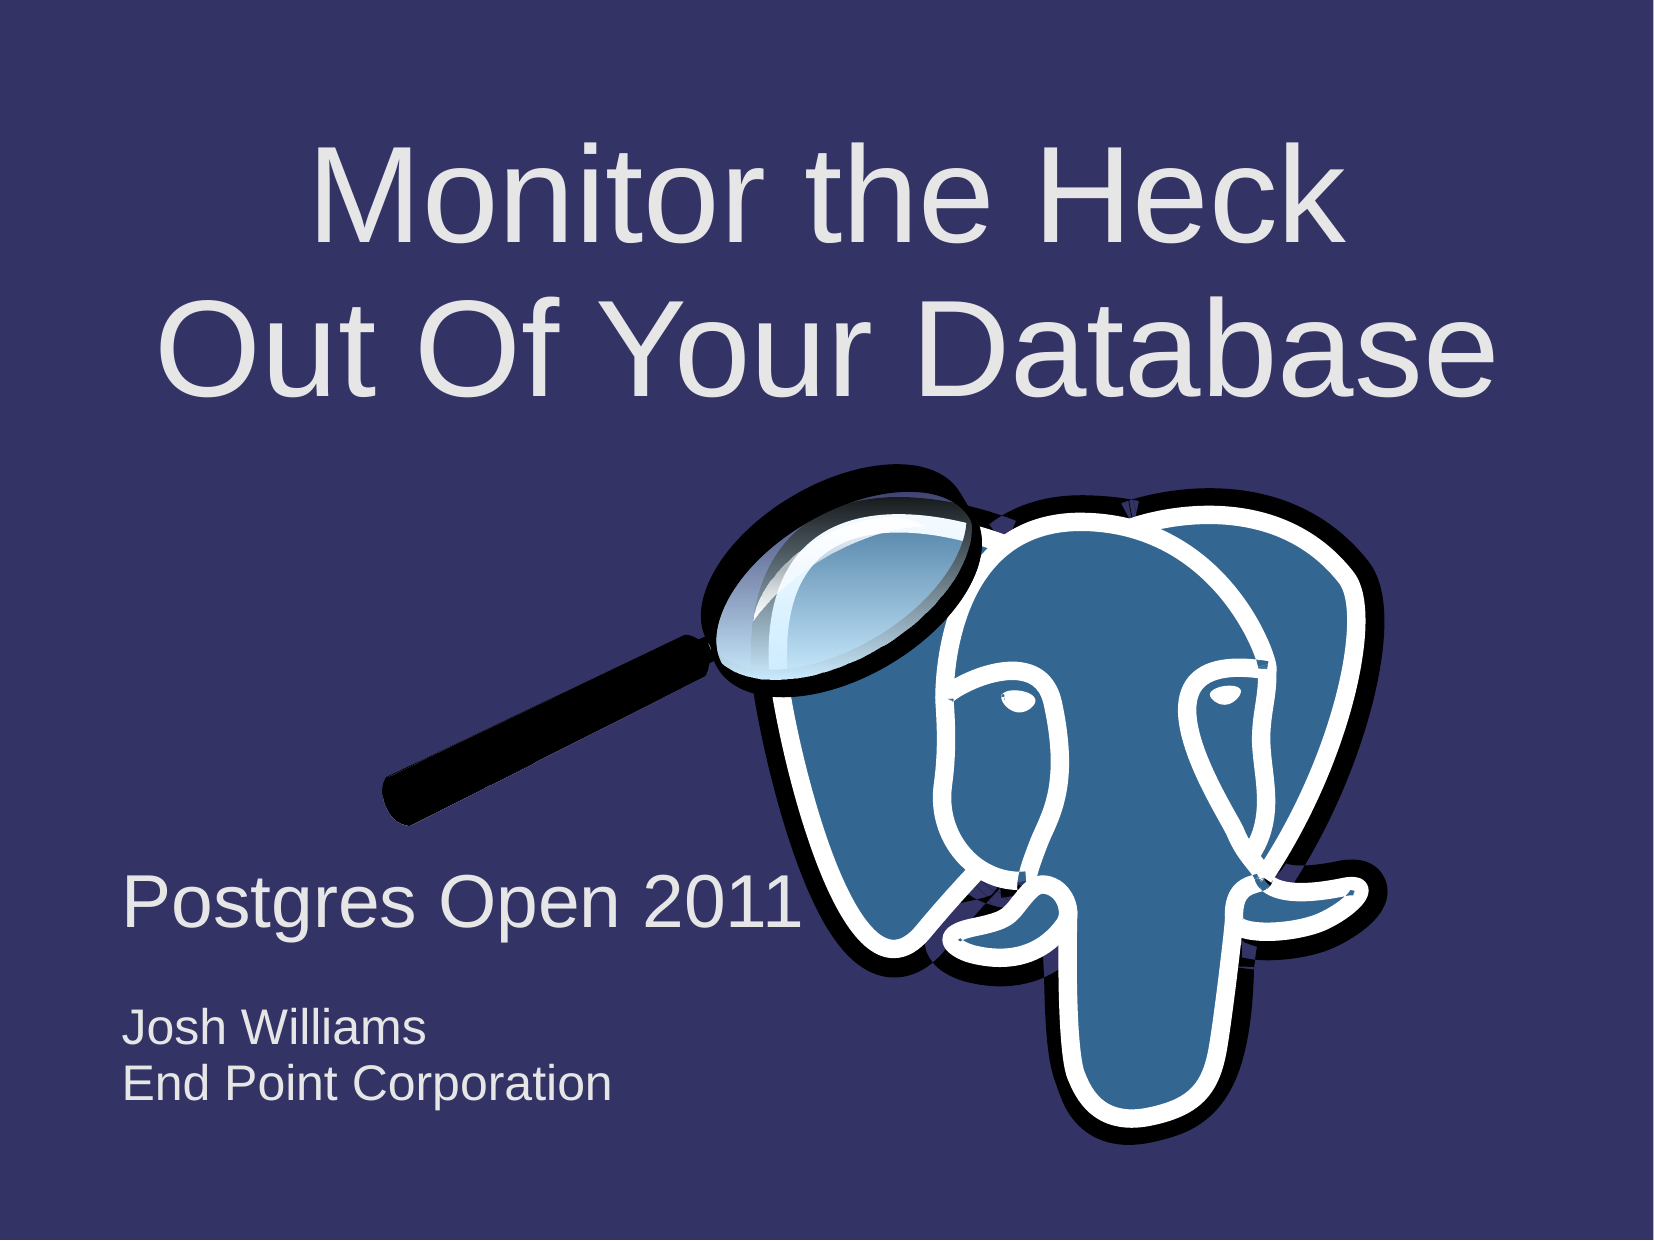

Monitor the Heck
Out Of Your Database
Postgres Open 2011
Josh Williams
End Point Corporation